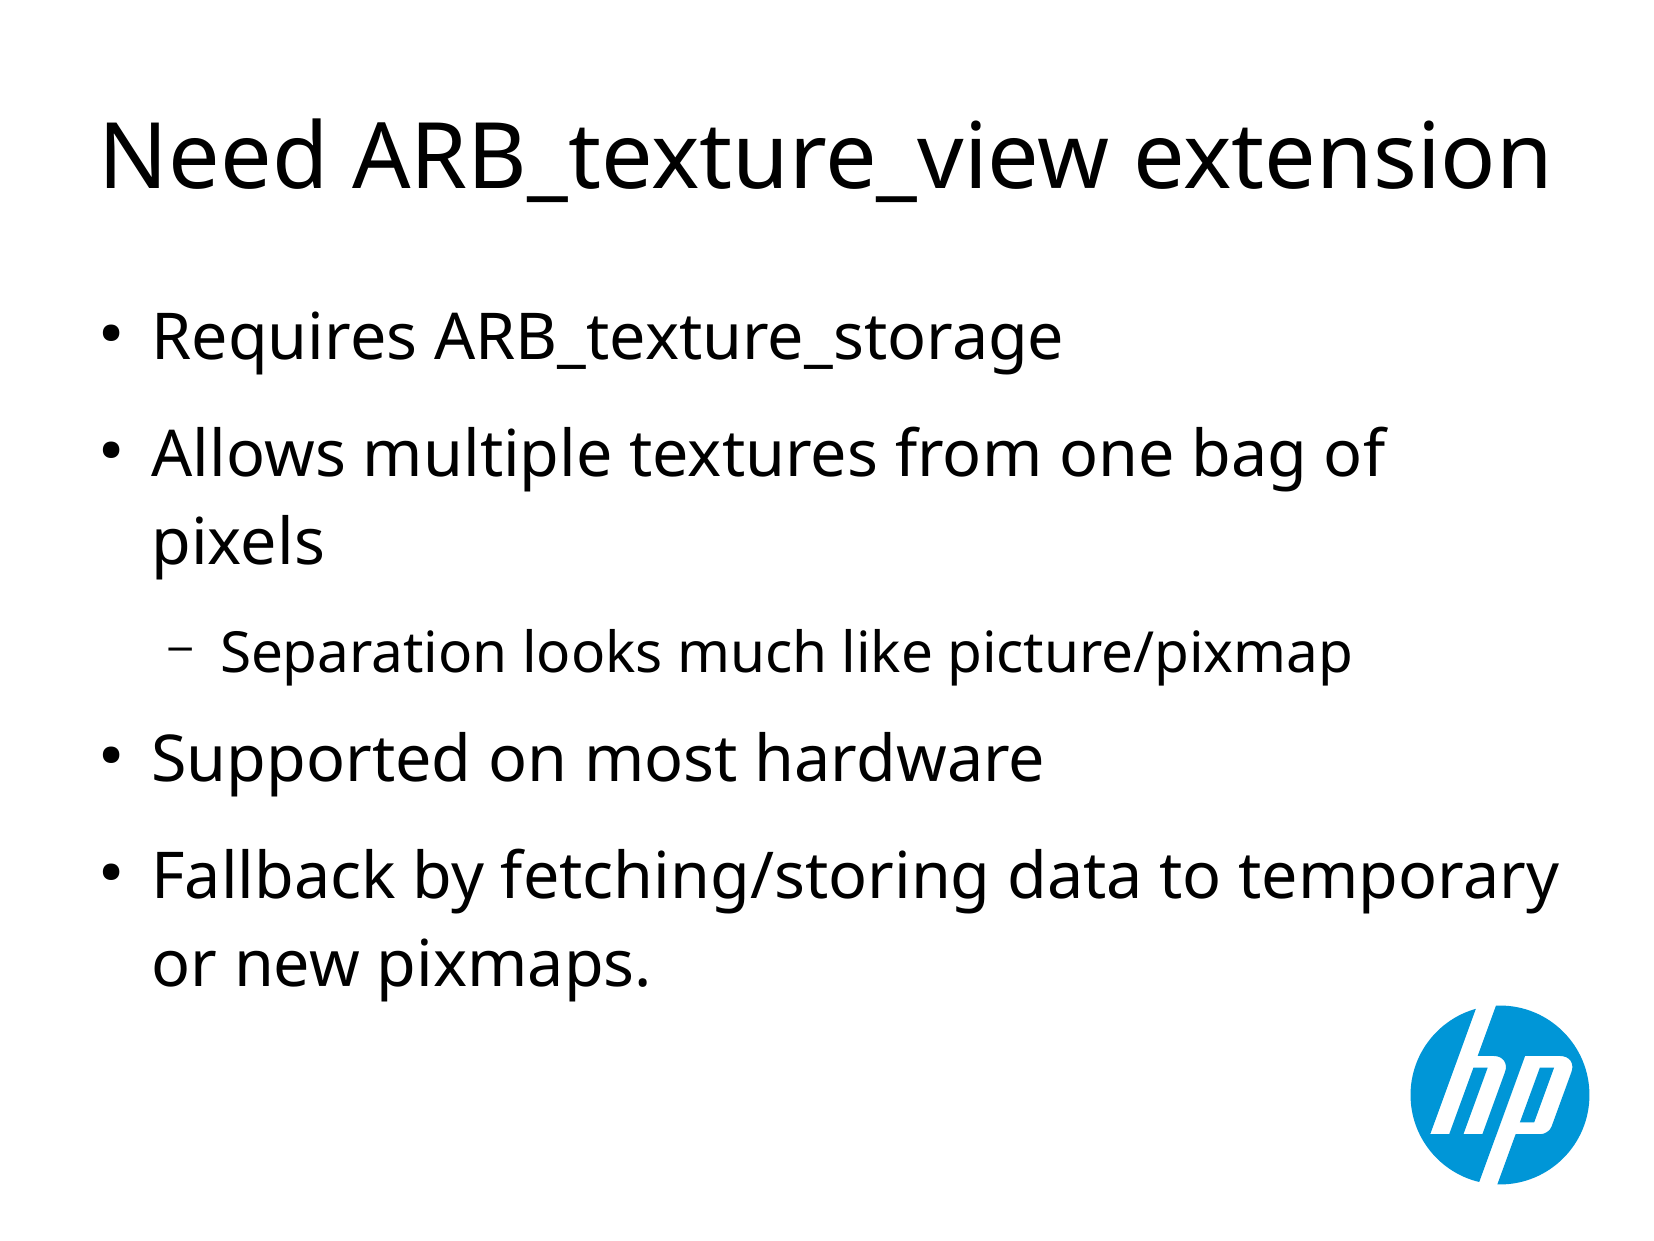

# Need ARB_texture_view extension
Requires ARB_texture_storage
Allows multiple textures from one bag of pixels
Separation looks much like picture/pixmap
Supported on most hardware
Fallback by fetching/storing data to temporary or new pixmaps.